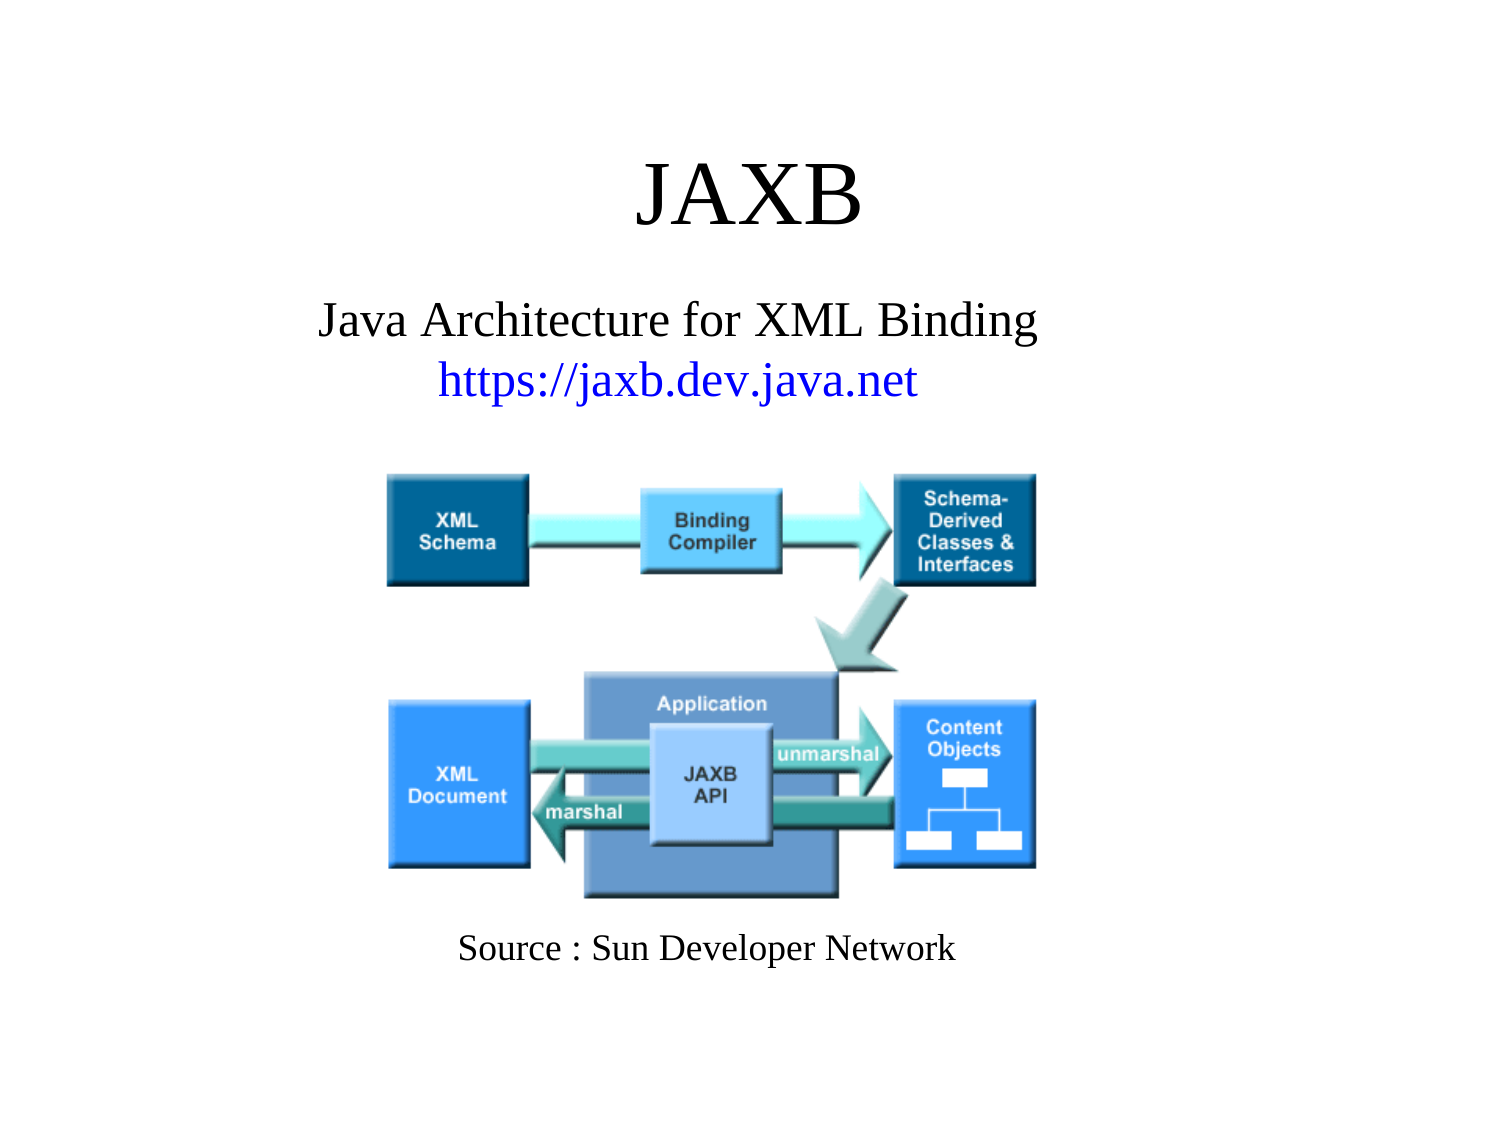

# JAXB
Java Architecture for XML Binding
https://jaxb.dev.java.net
Source : Sun Developer Network